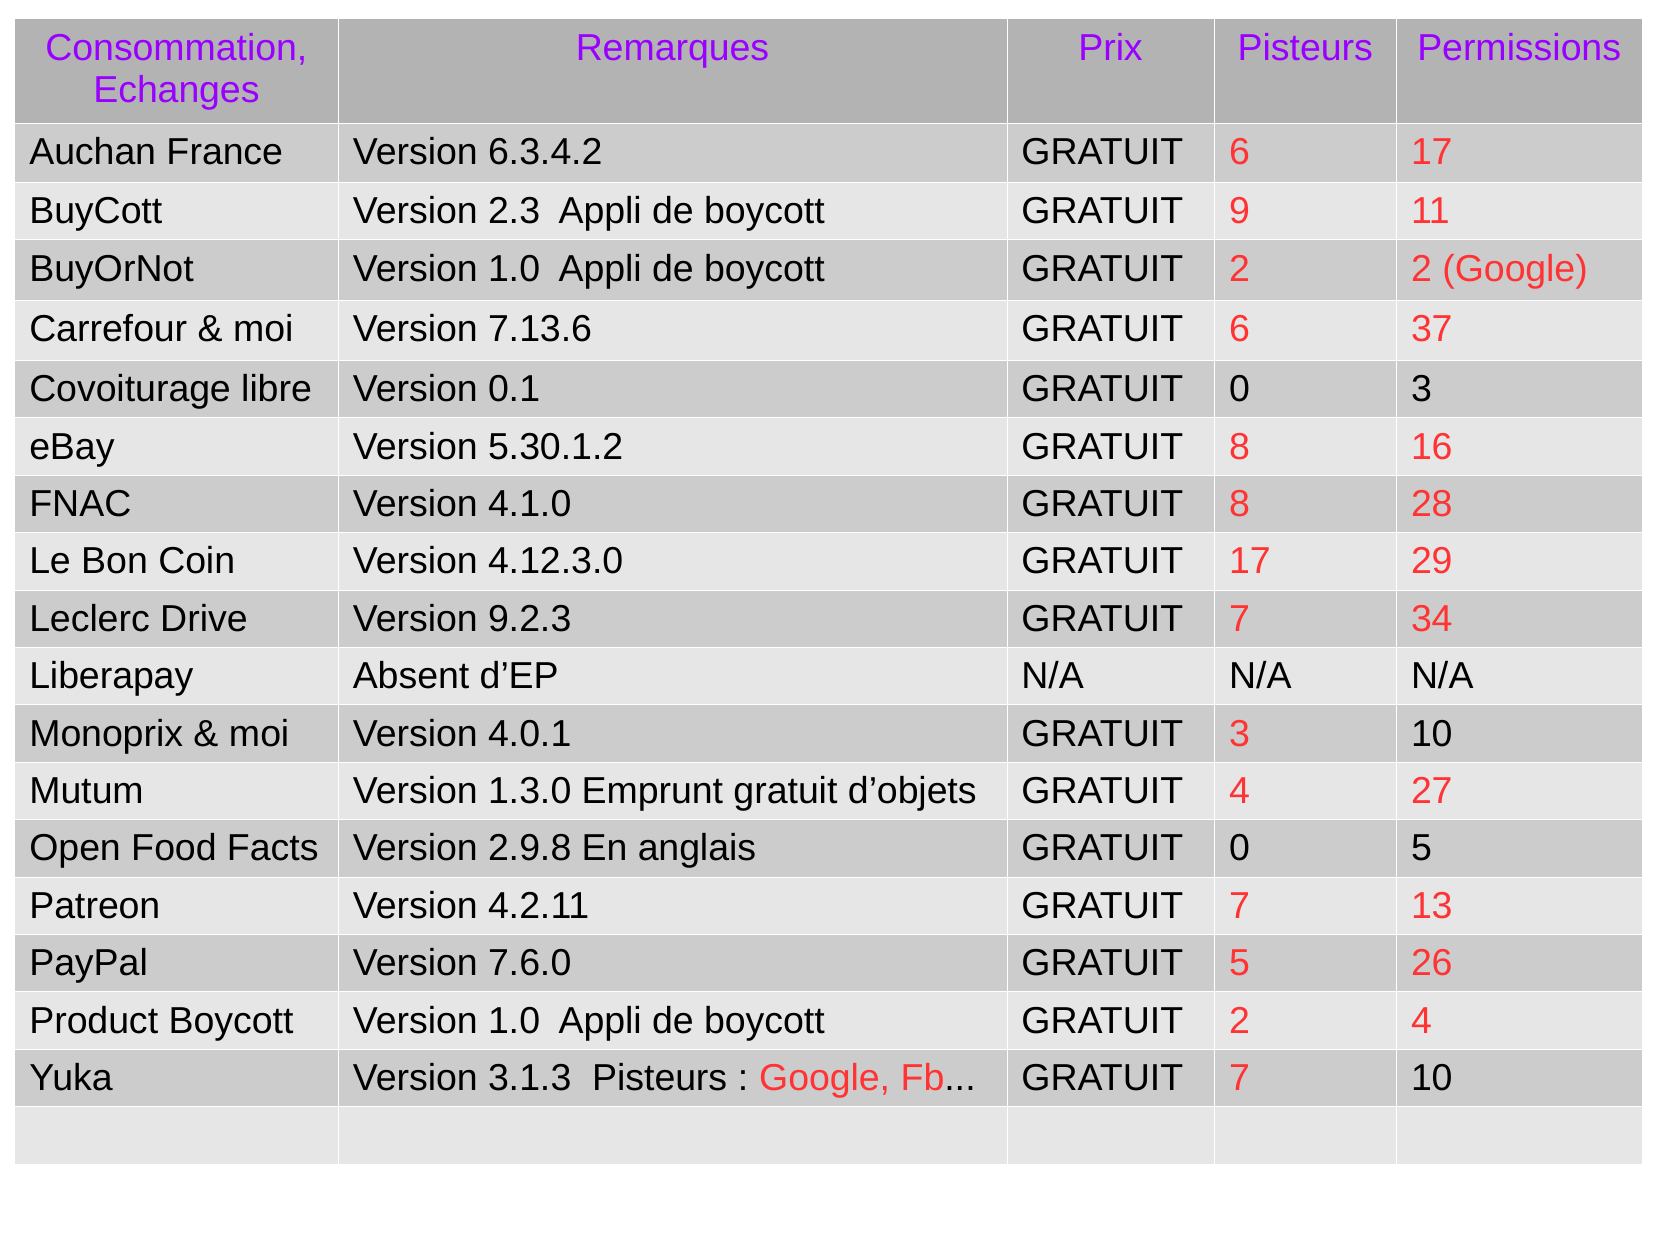

| Consommation, echanges | Remarques | Prix | Pisteurs | Permissions |
| --- | --- | --- | --- | --- |
| Auchan France | Version 6.3.4.2 | GRATUIT | 6 | 17 |
| BuyCott | Version 2.3 Appli de boycott | GRATUIT | 9 | 11 |
| BuyOrNot | Version 1.0 Appli de boycott | GRATUIT | 2 | 2 (Google) |
| Carrefour & moi | Version 7.13.6 | GRATUIT | 6 | 37 |
| Covoiturage libre | Version 0.1 | GRATUIT | 0 | 3 |
| eBay | Version 5.30.1.2 | GRATUIT | 8 | 16 |
| FNAC | Version 4.1.0 | GRATUIT | 8 | 28 |
| Le Bon Coin | Version 4.12.3.0 | GRATUIT | 17 | 29 |
| Leclerc Drive | Version 9.2.3 | GRATUIT | 7 | 34 |
| Liberapay | Absent d’EP | N/A | N/A | N/A |
| Monoprix & moi | Version 4.0.1 | GRATUIT | 3 | 10 |
| Mutum | Version 1.3.0 Emprunt gratuit d’objets | GRATUIT | 4 | 27 |
| Open Food Facts | Version 2.9.8 En anglais | GRATUIT | 0 | 5 |
| Patreon | Version 4.2.11 | GRATUIT | 7 | 13 |
| PayPal | Version 7.6.0 | GRATUIT | 5 | 26 |
| Product Boycott | Version 1.0 Appli de boycott | GRATUIT | 2 | 4 |
| Yuka | Version 3.1.3 Pisteurs : Google, Fb... | GRATUIT | 7 | 10 |
| | | | | |